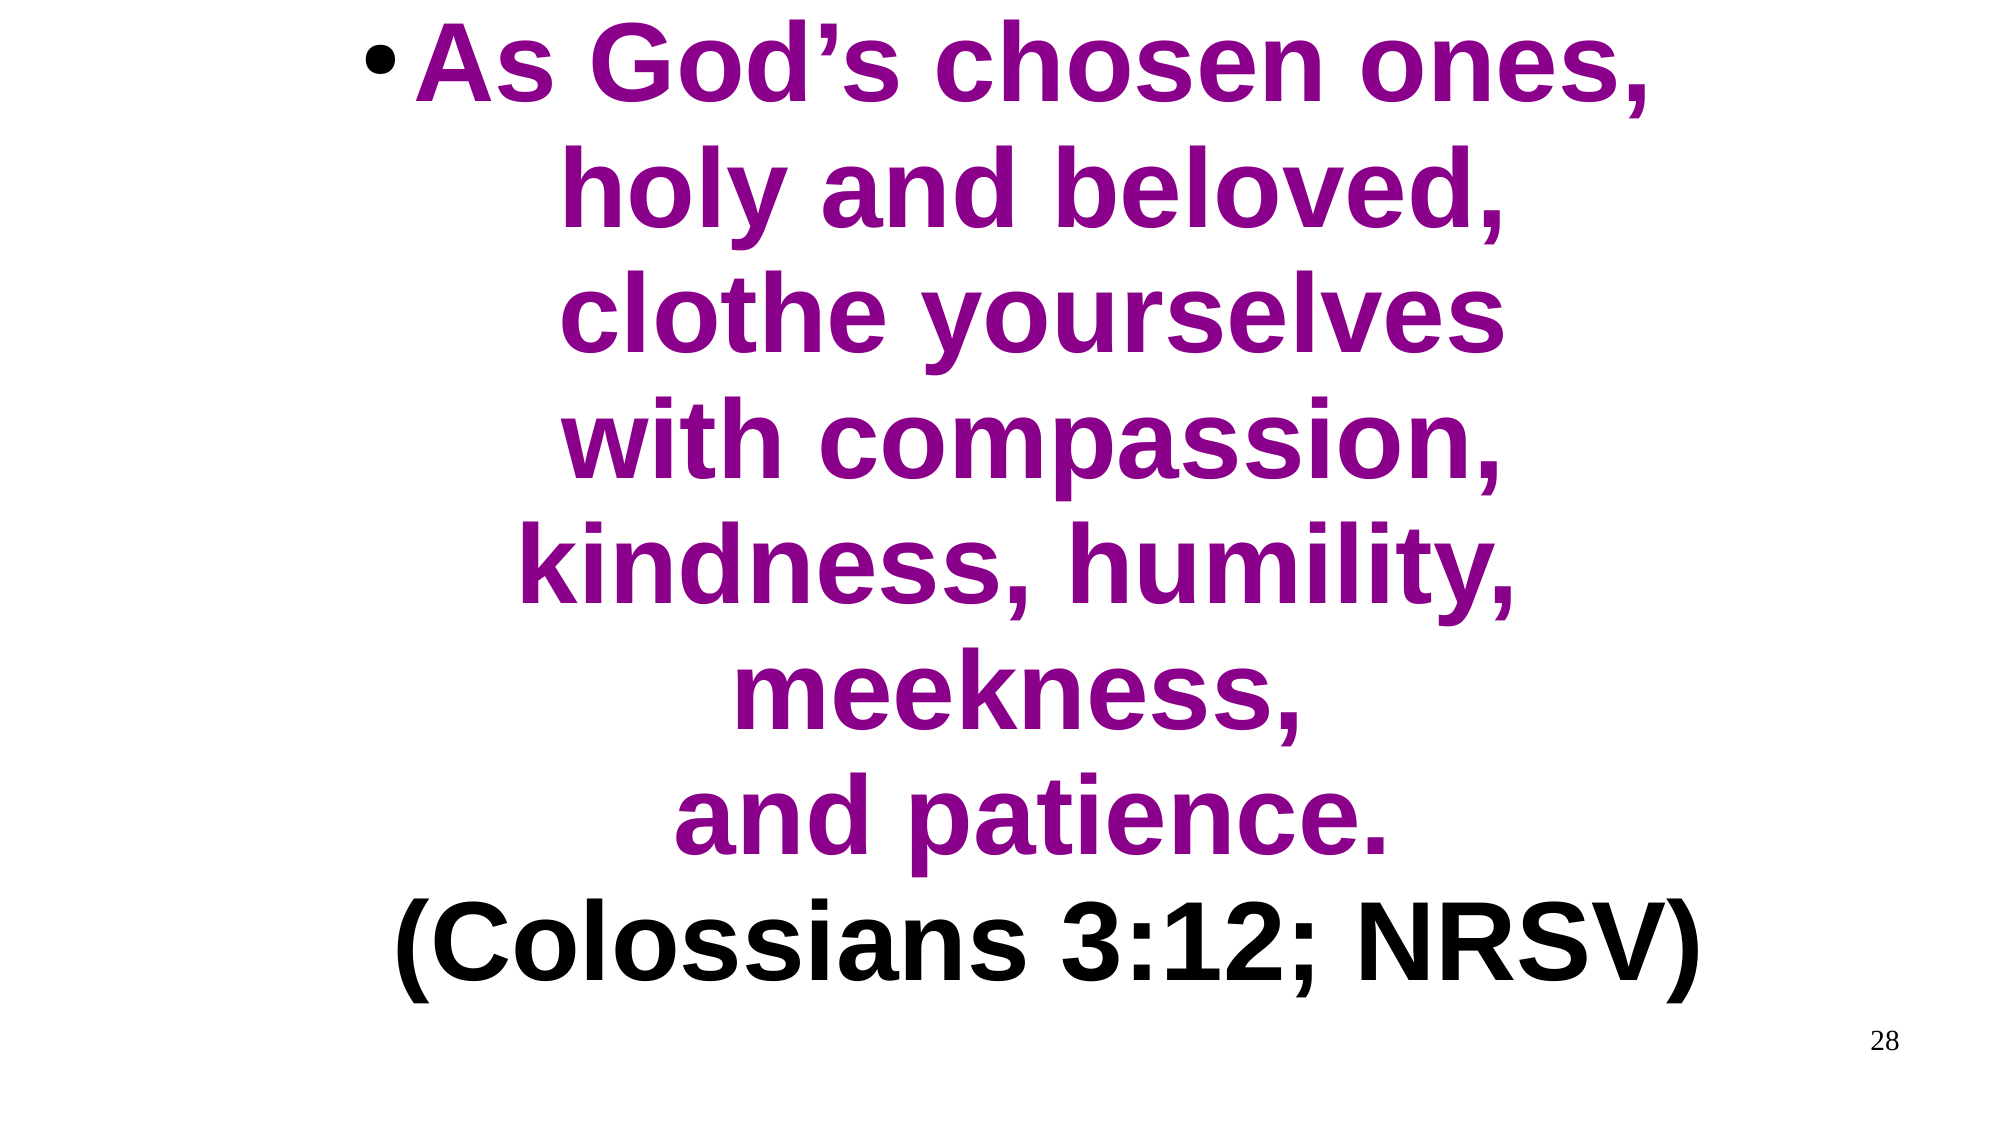

# As God’s chosen ones, holy and beloved, clothe yourselves with compassion, kindness, humility, meekness, and patience. (Colossians 3:12; NRSV)
28